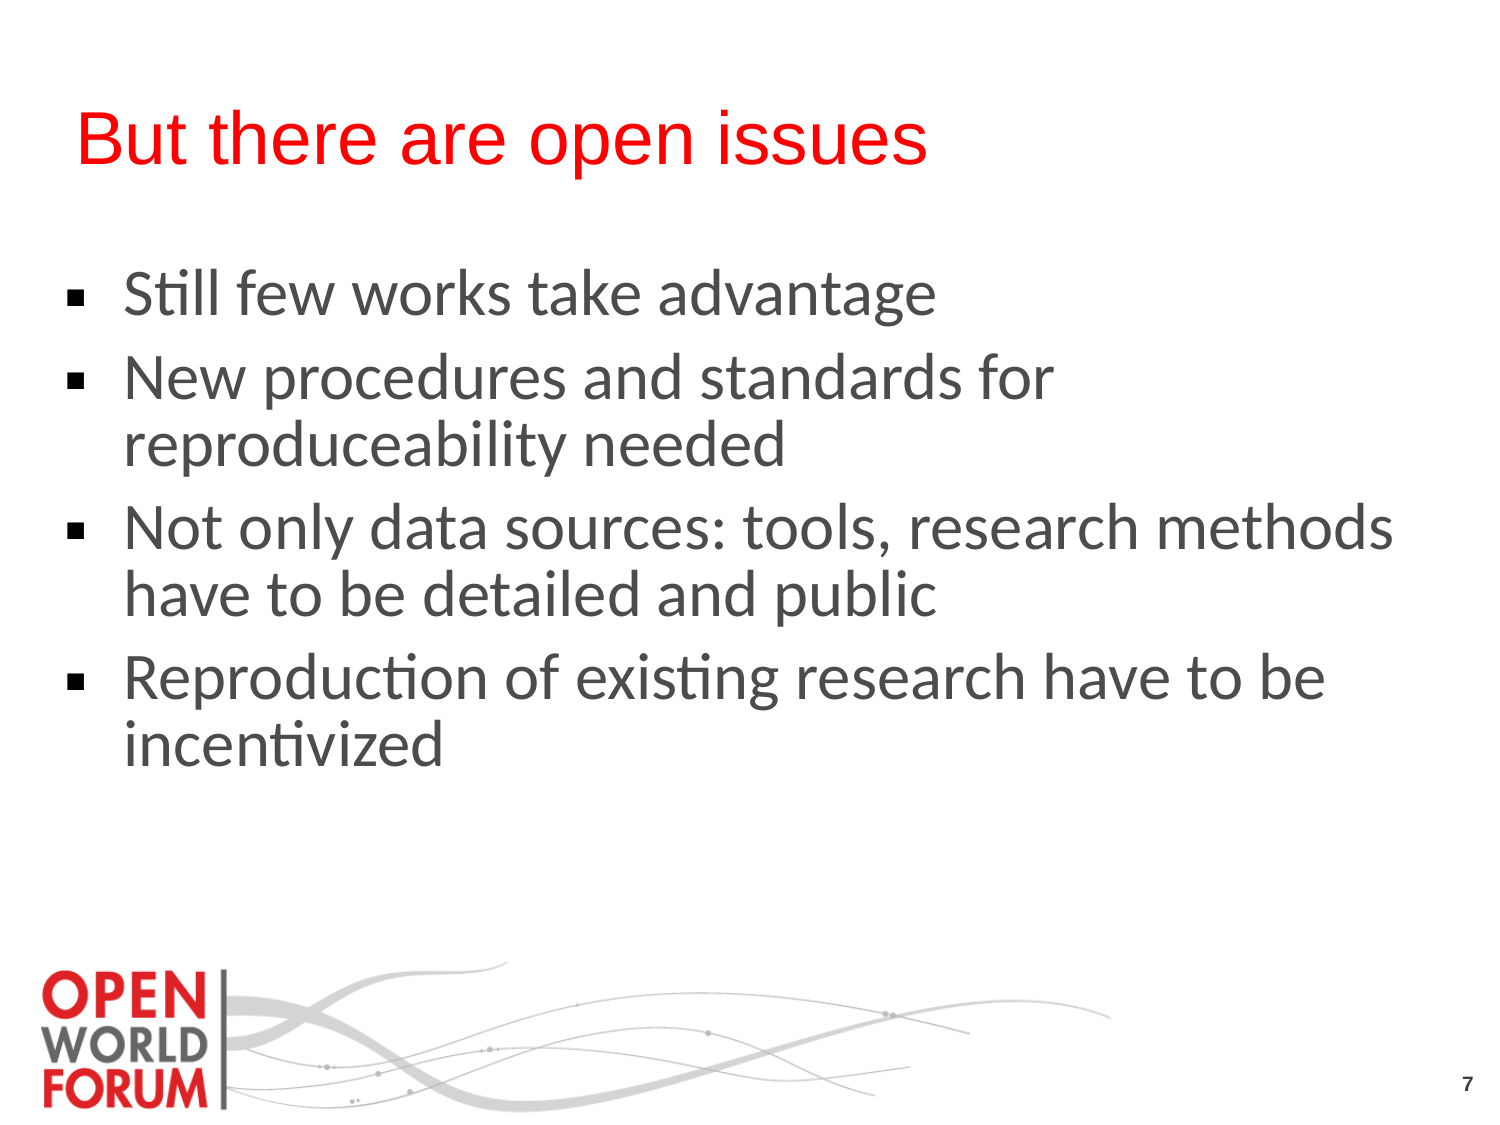

# But there are open issues
Still few works take advantage
New procedures and standards for reproduceability needed
Not only data sources: tools, research methods have to be detailed and public
Reproduction of existing research have to be incentivized
7